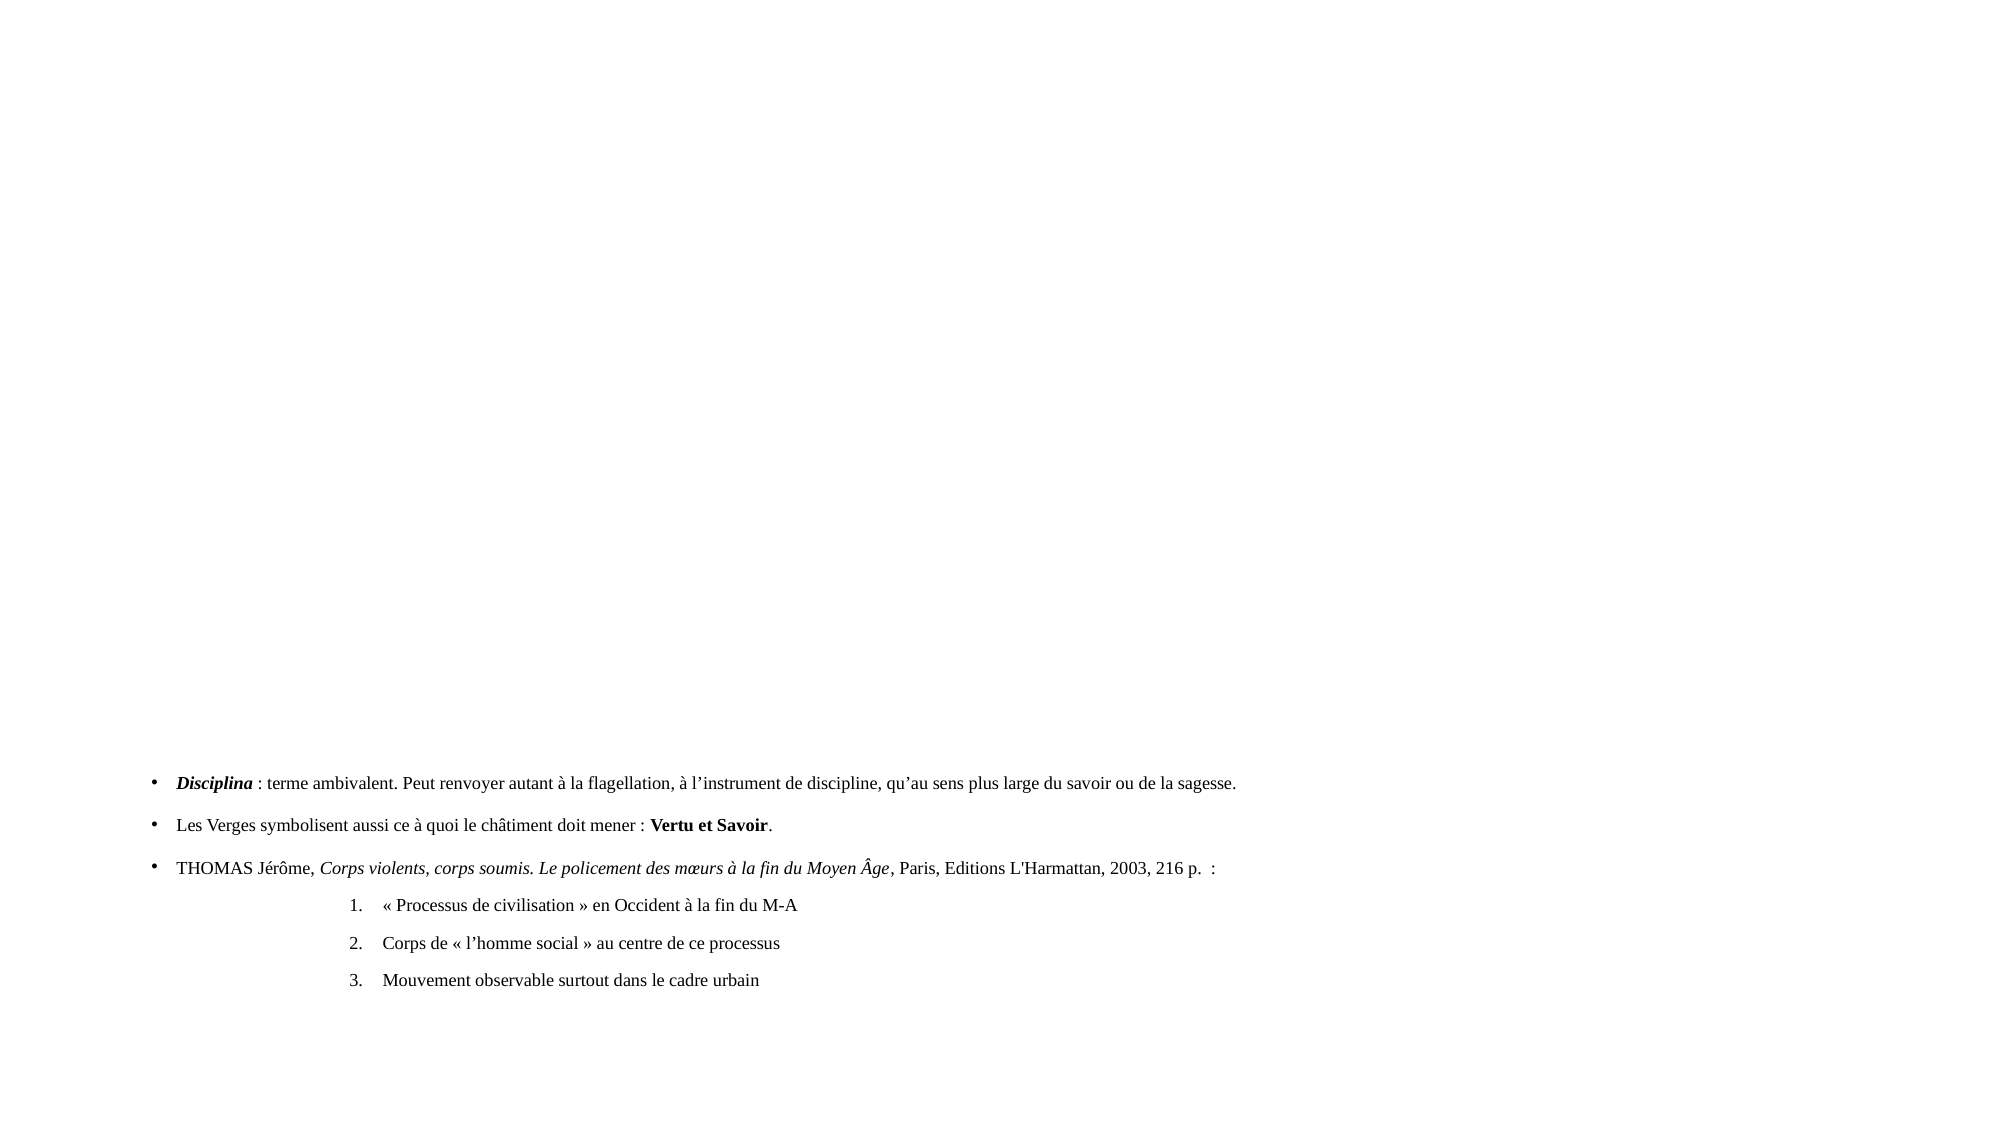

# Disciplina : terme ambivalent. Peut renvoyer autant à la flagellation, à l’instrument de discipline, qu’au sens plus large du savoir ou de la sagesse.
Les Verges symbolisent aussi ce à quoi le châtiment doit mener : Vertu et Savoir.
THOMAS Jérôme, Corps violents, corps soumis. Le policement des mœurs à la fin du Moyen Âge, Paris, Editions L'Harmattan, 2003, 216 p. :
« Processus de civilisation » en Occident à la fin du M-A
Corps de « l’homme social » au centre de ce processus
Mouvement observable surtout dans le cadre urbain